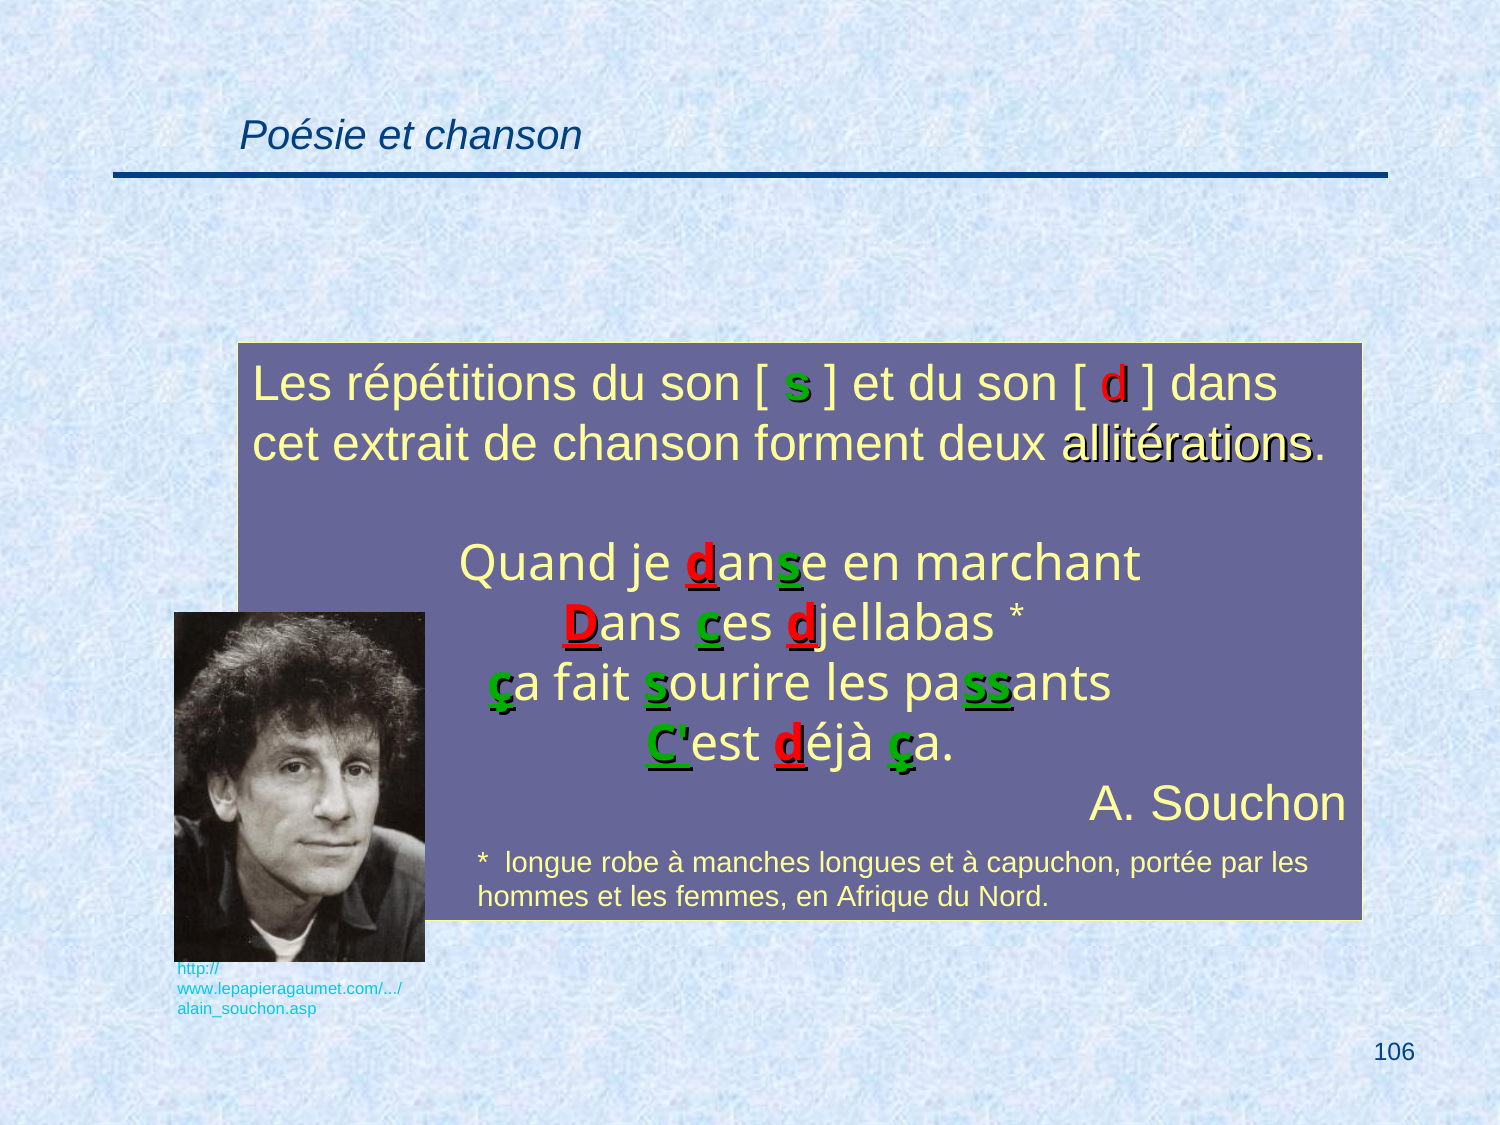

Poésie et chanson
Les répétitions du son [ s ] et du son [ d ] dans cet extrait de chanson forment deux allitérations.
Quand je danse en marchant
Dans ces djellabas *
ça fait sourire les passants
C'est déjà ça.
A. Souchon
* longue robe à manches longues et à capuchon, portée par les hommes et les femmes, en Afrique du Nord.
http://www.lepapieragaumet.com/.../alain_souchon.asp
106